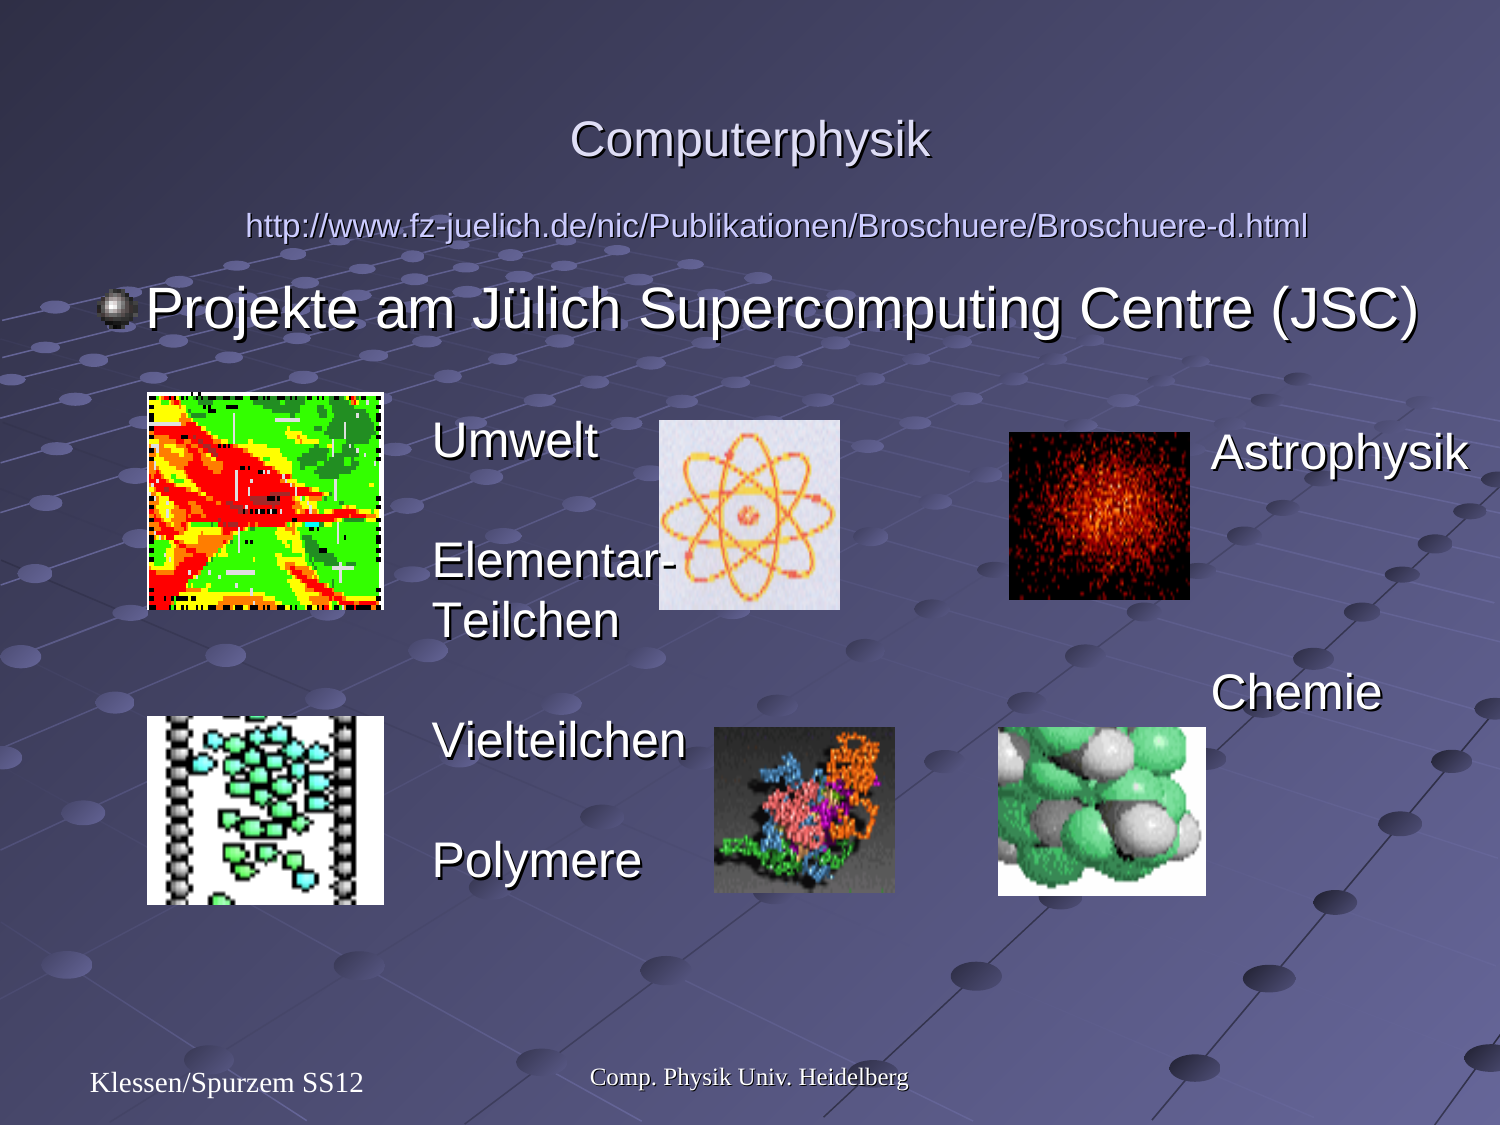

Computerphysik
http://www.fz-juelich.de/nic/Publikationen/Broschuere/Broschuere-d.html
# Projekte am Jülich Supercomputing Centre (JSC)‏
Umwelt
Elementar-
Teilchen
Vielteilchen
Polymere
Astrophysik
Chemie
August 22, 2002